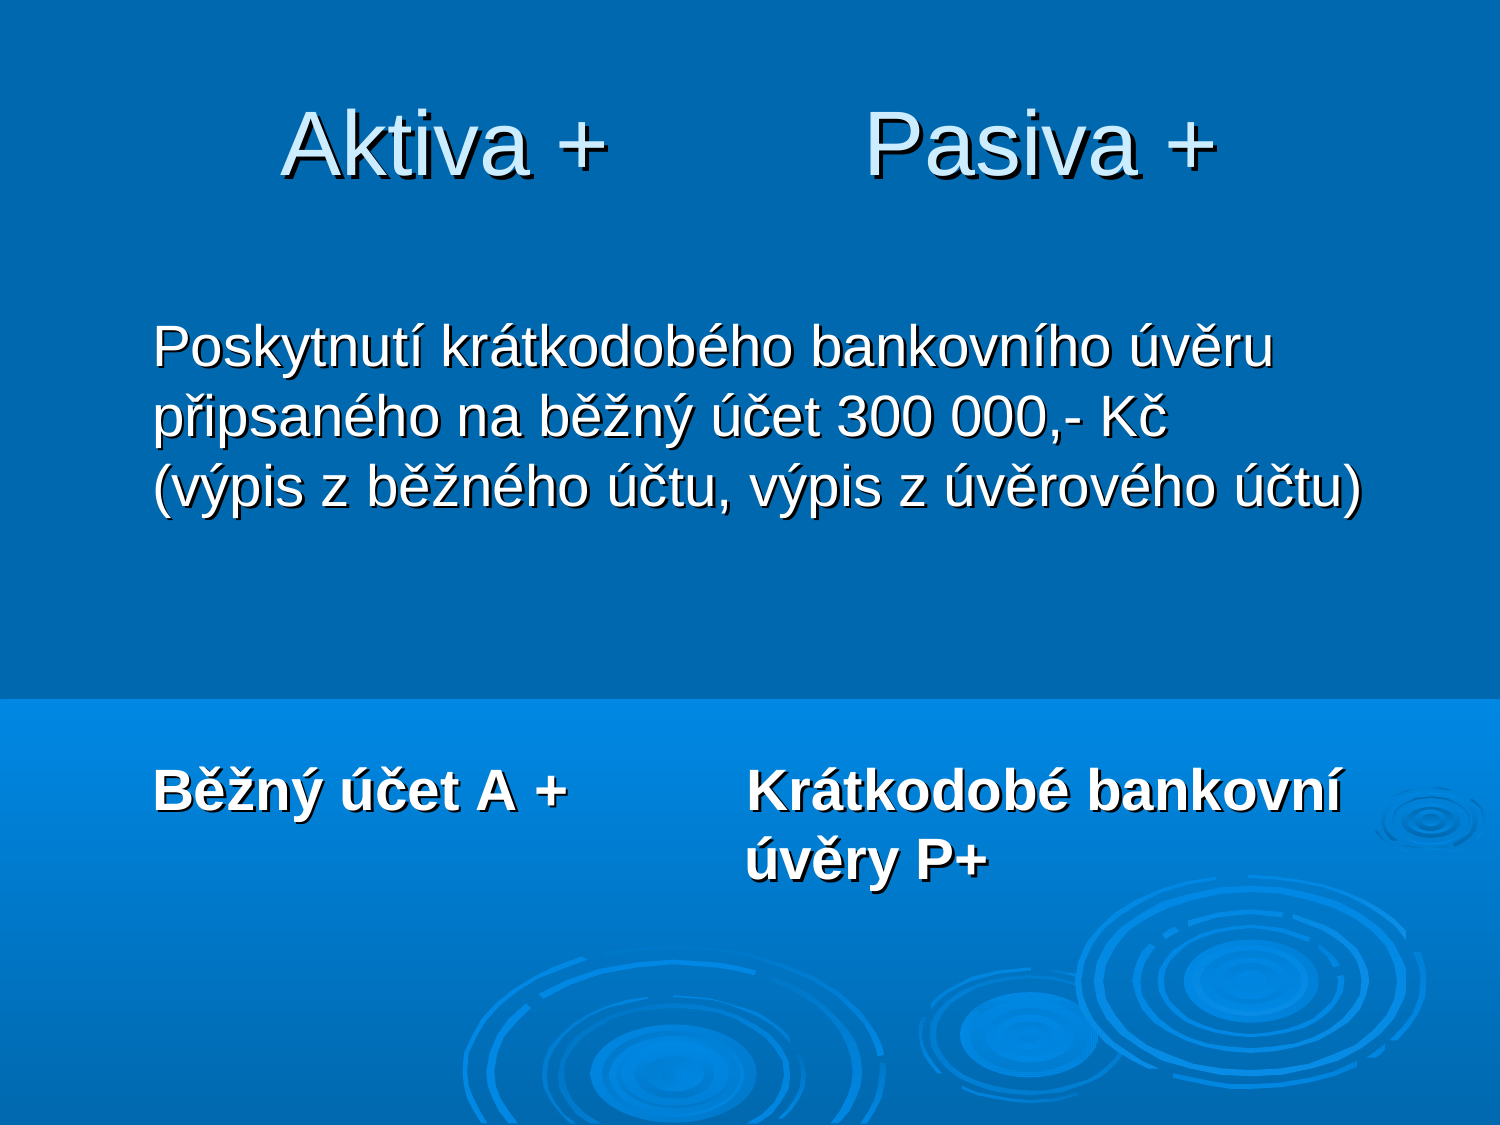

# Aktiva + Pasiva +
Poskytnutí krátkodobého bankovního úvěru připsaného na běžný účet 300 000,- Kč (výpis z běžného účtu, výpis z úvěrového účtu)
Běžný účet A + Krátkodobé bankovní			 úvěry P+